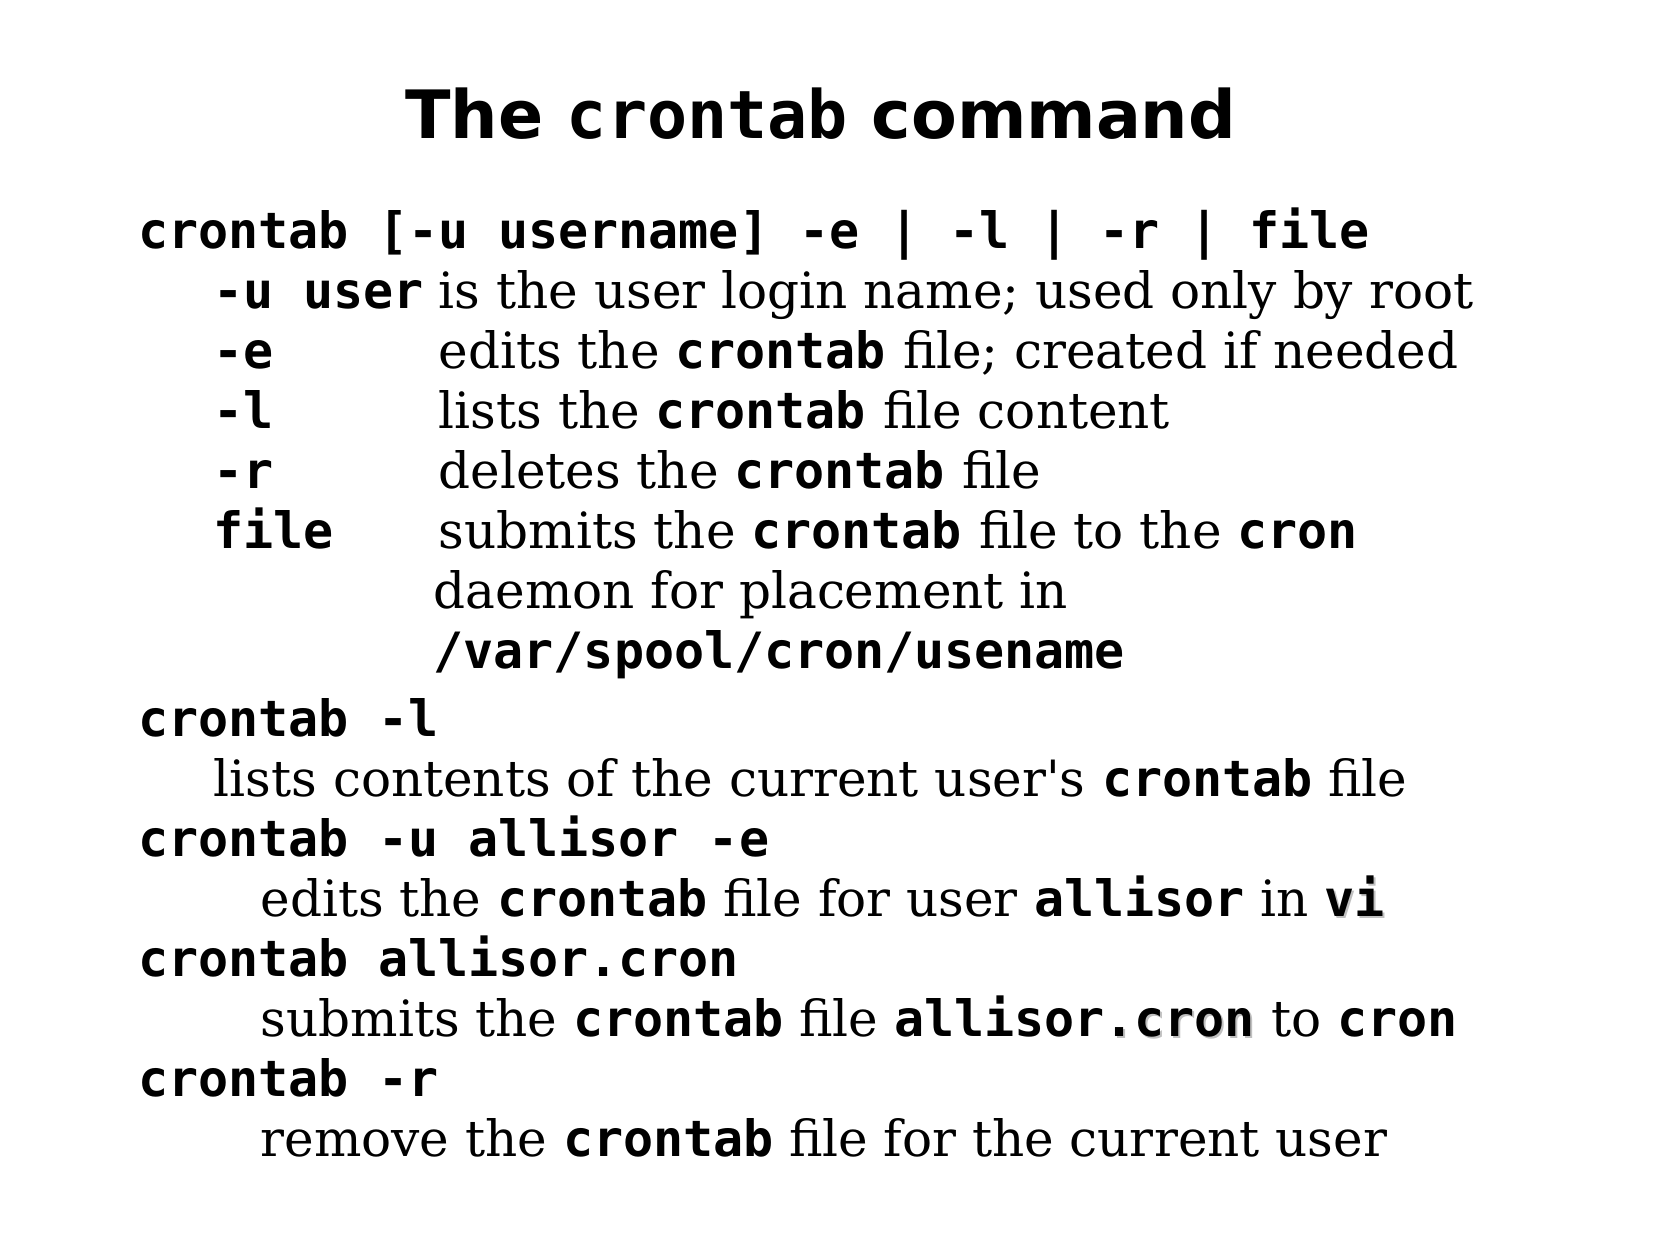

# The crontab command
crontab [-u username] -e | -l | -r | file
-u user	is the user login name; used only by root
-e		edits the crontab file; created if needed
-l		lists the crontab file content
-r		deletes the crontab file
file	submits the crontab file to the cron
daemon for placement in /var/spool/cron/usename
crontab -l
lists contents of the current user's crontab file
crontab -u allisor -e
	edits the crontab file for user allisor in vi
crontab allisor.cron
	submits the crontab file allisor.cron to cron
crontab -r
	remove the crontab file for the current user